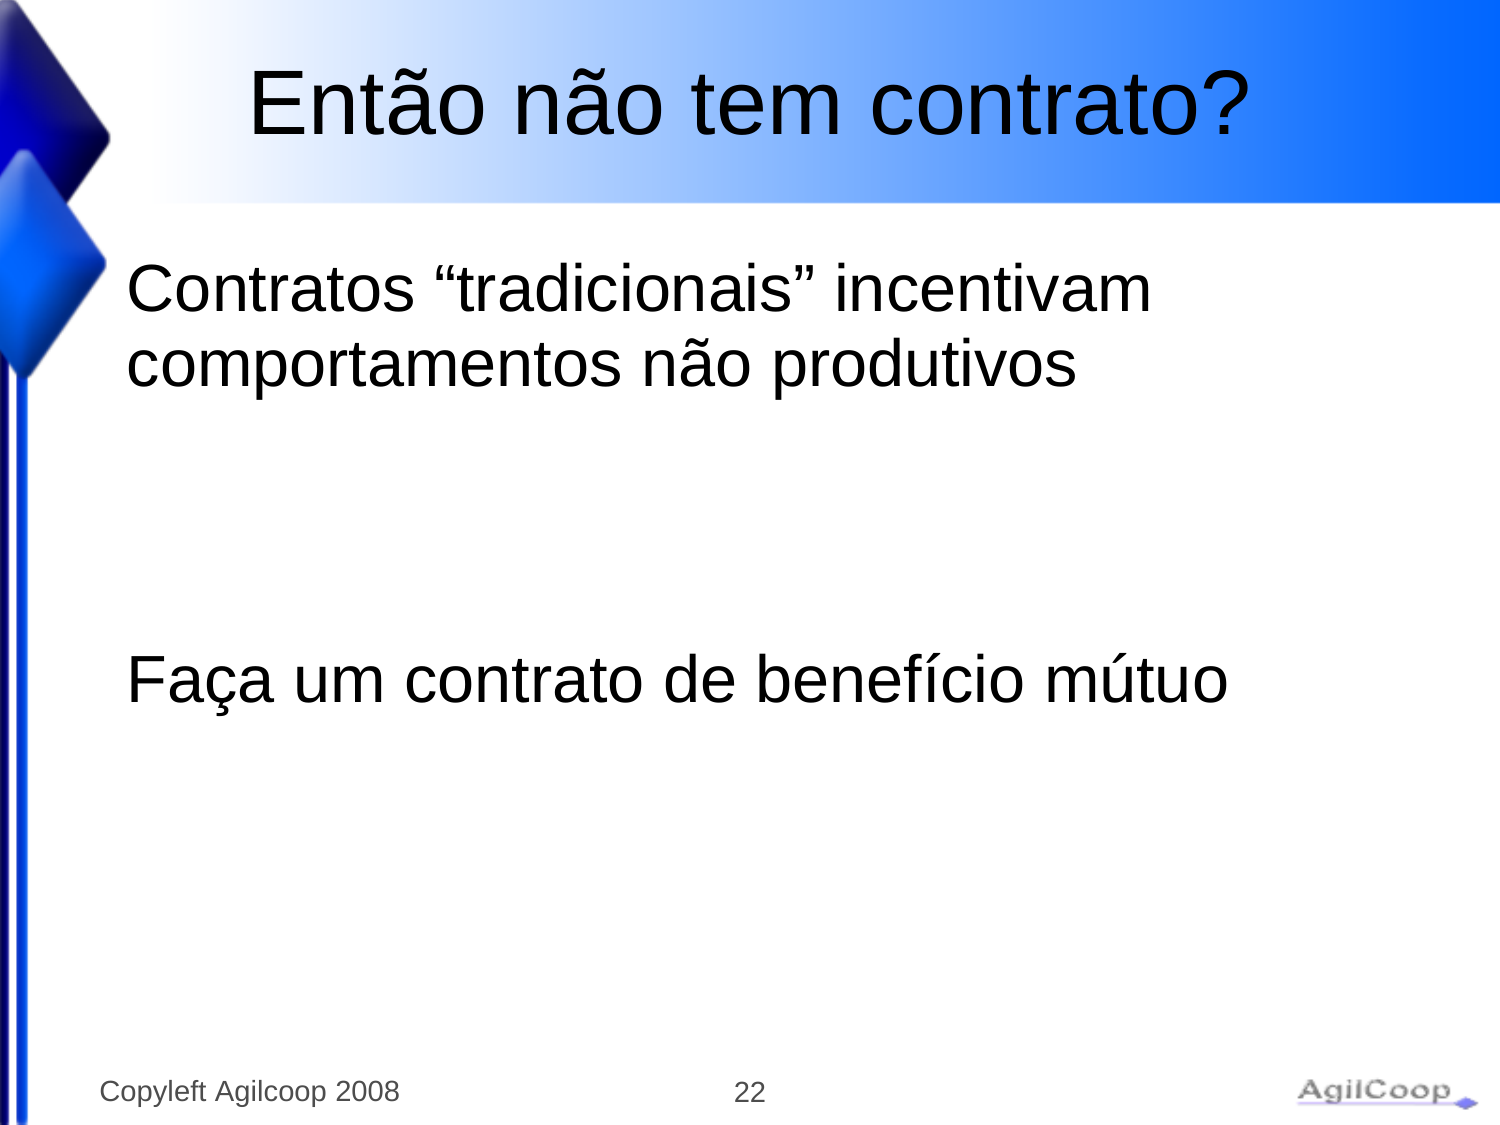

# Então não tem contrato?
Contratos “tradicionais” incentivam comportamentos não produtivos
Faça um contrato de benefício mútuo
22